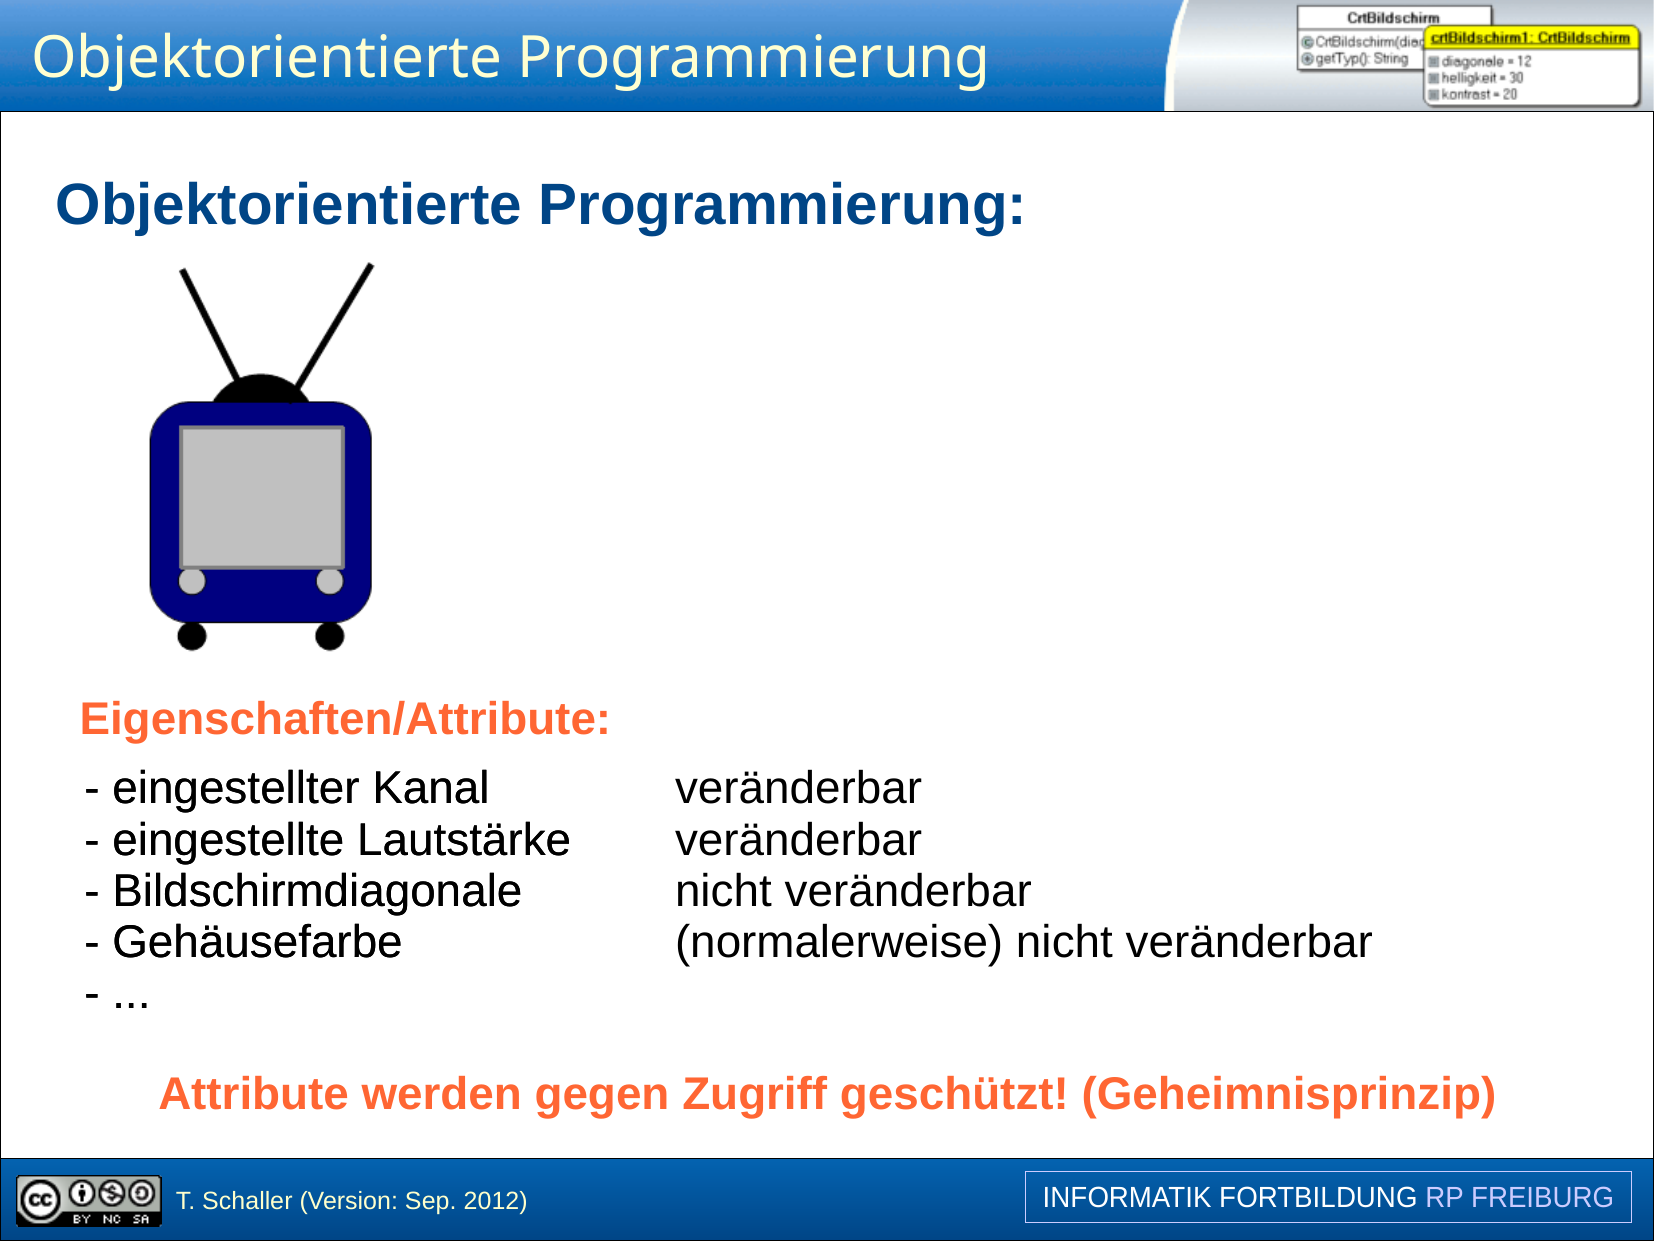

# Objektorientierte Programmierung
Objektorientierte Programmierung:
Eigenschaften/Attribute:
- eingestellter Kanal			veränderbar
- eingestellte Lautstärke		veränderbar
- Bildschirmdiagonale			nicht veränderbar
- Gehäusefarbe				(normalerweise) nicht veränderbar
- ...
- eingestellter Kanal
- eingestellte Lautstärke
- Bildschirmdiagonale
- Gehäusefarbe
- ...
Attribute werden gegen Zugriff geschützt! (Geheimnisprinzip)
2